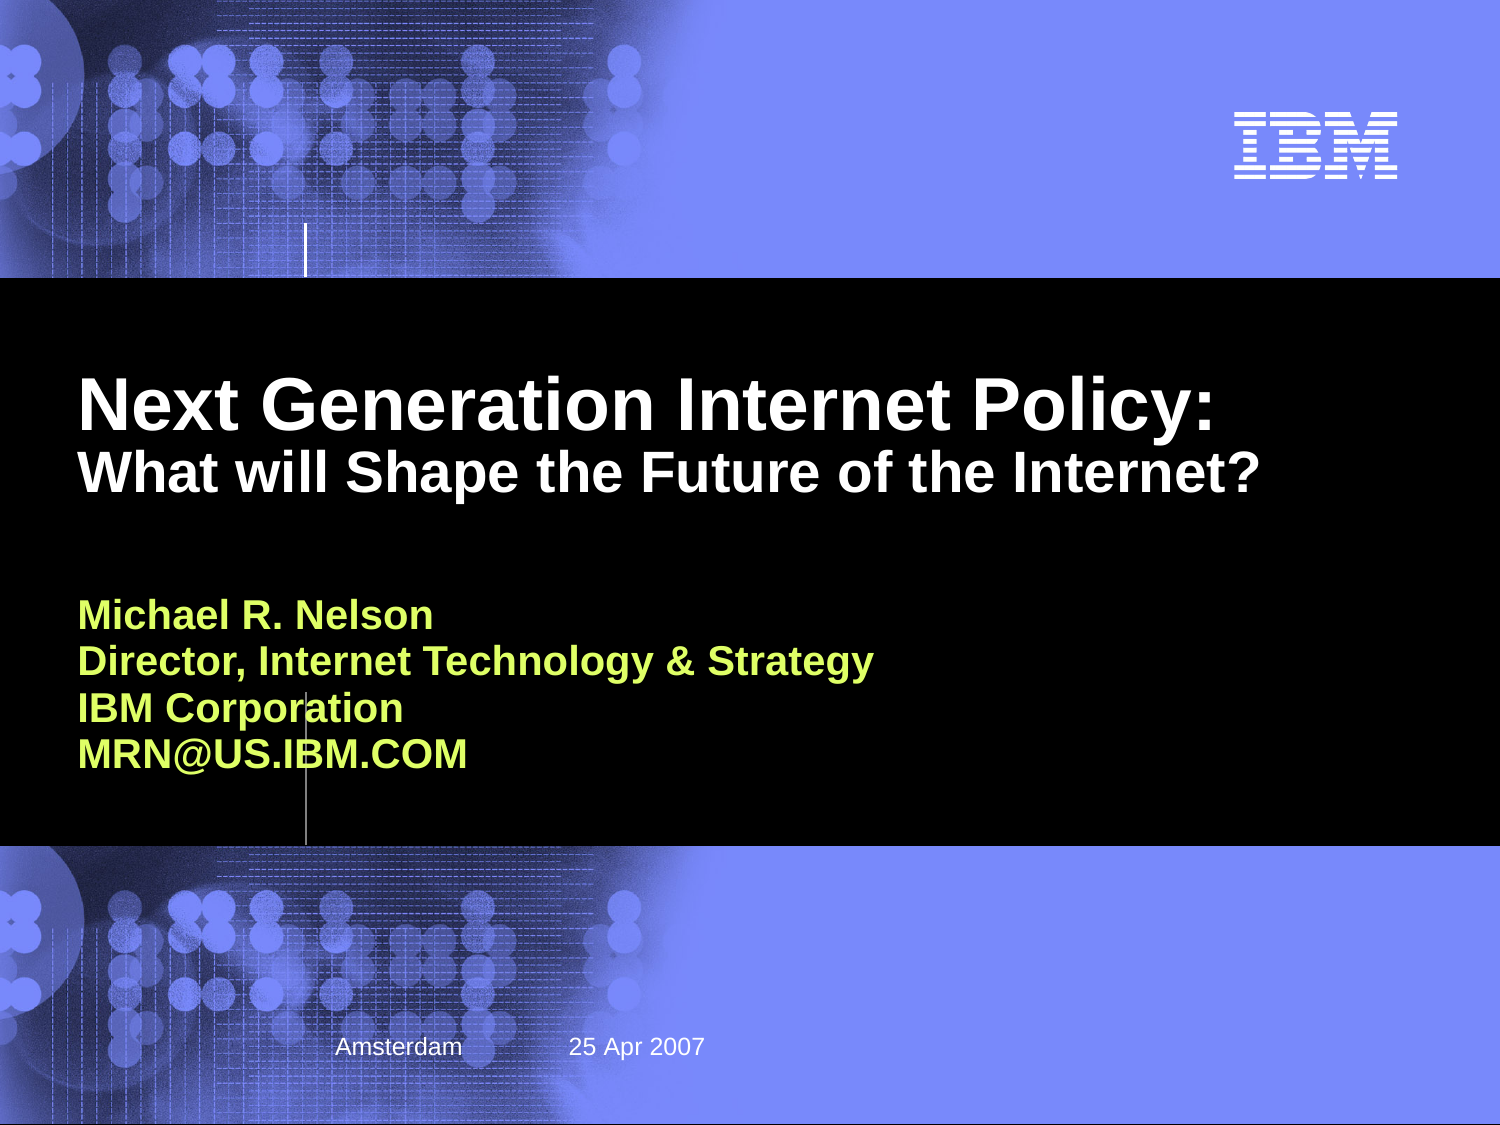

1
# Next Generation Internet Policy: What will Shape the Future of the Internet?
Michael R. Nelson
Director, Internet Technology & Strategy
IBM Corporation
MRN@US.IBM.COM